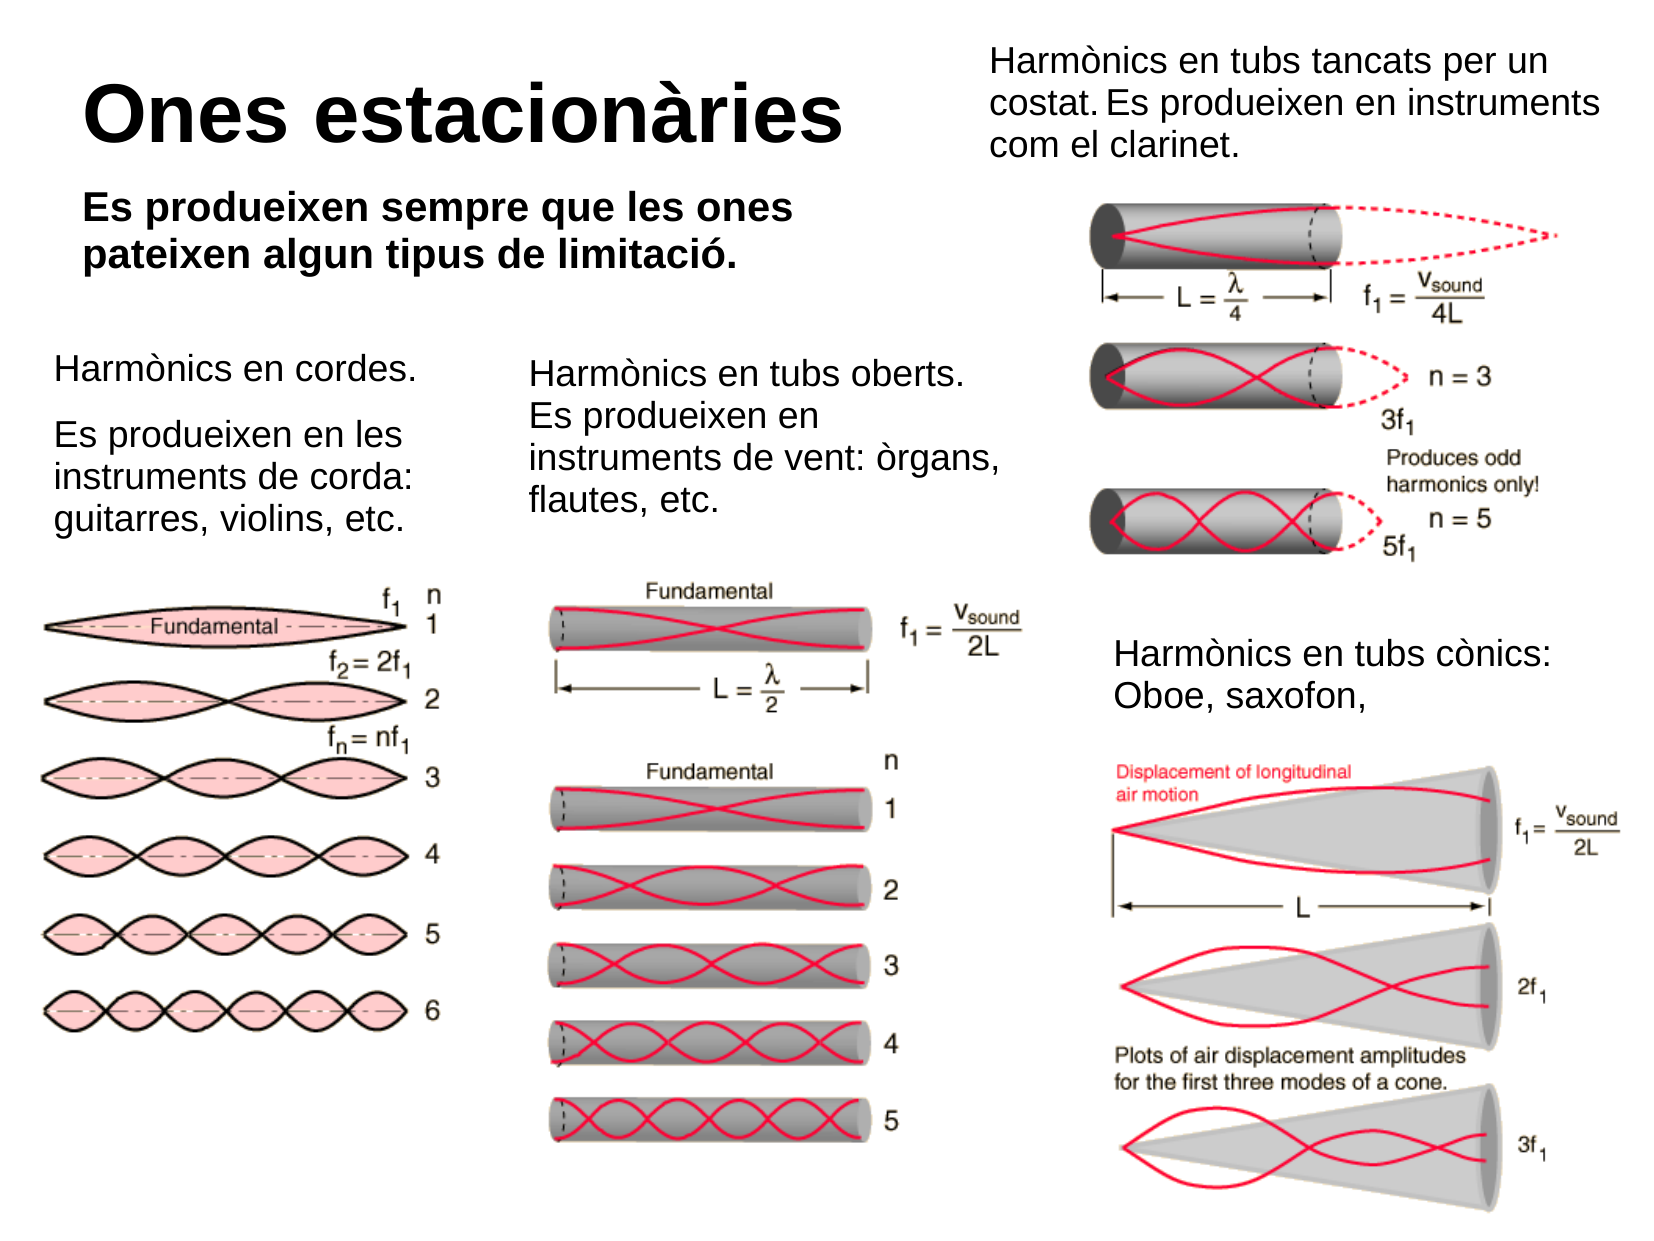

Harmònics en tubs tancats per un costat. Es produeixen en instruments com el clarinet.
Ones estacionàries
Es produeixen sempre que les ones pateixen algun tipus de limitació.
Harmònics en cordes.
Es produeixen en les instruments de corda: guitarres, violins, etc.
Harmònics en tubs oberts. Es produeixen en instruments de vent: òrgans, flautes, etc.
Harmònics en tubs cònics: Oboe, saxofon,
20